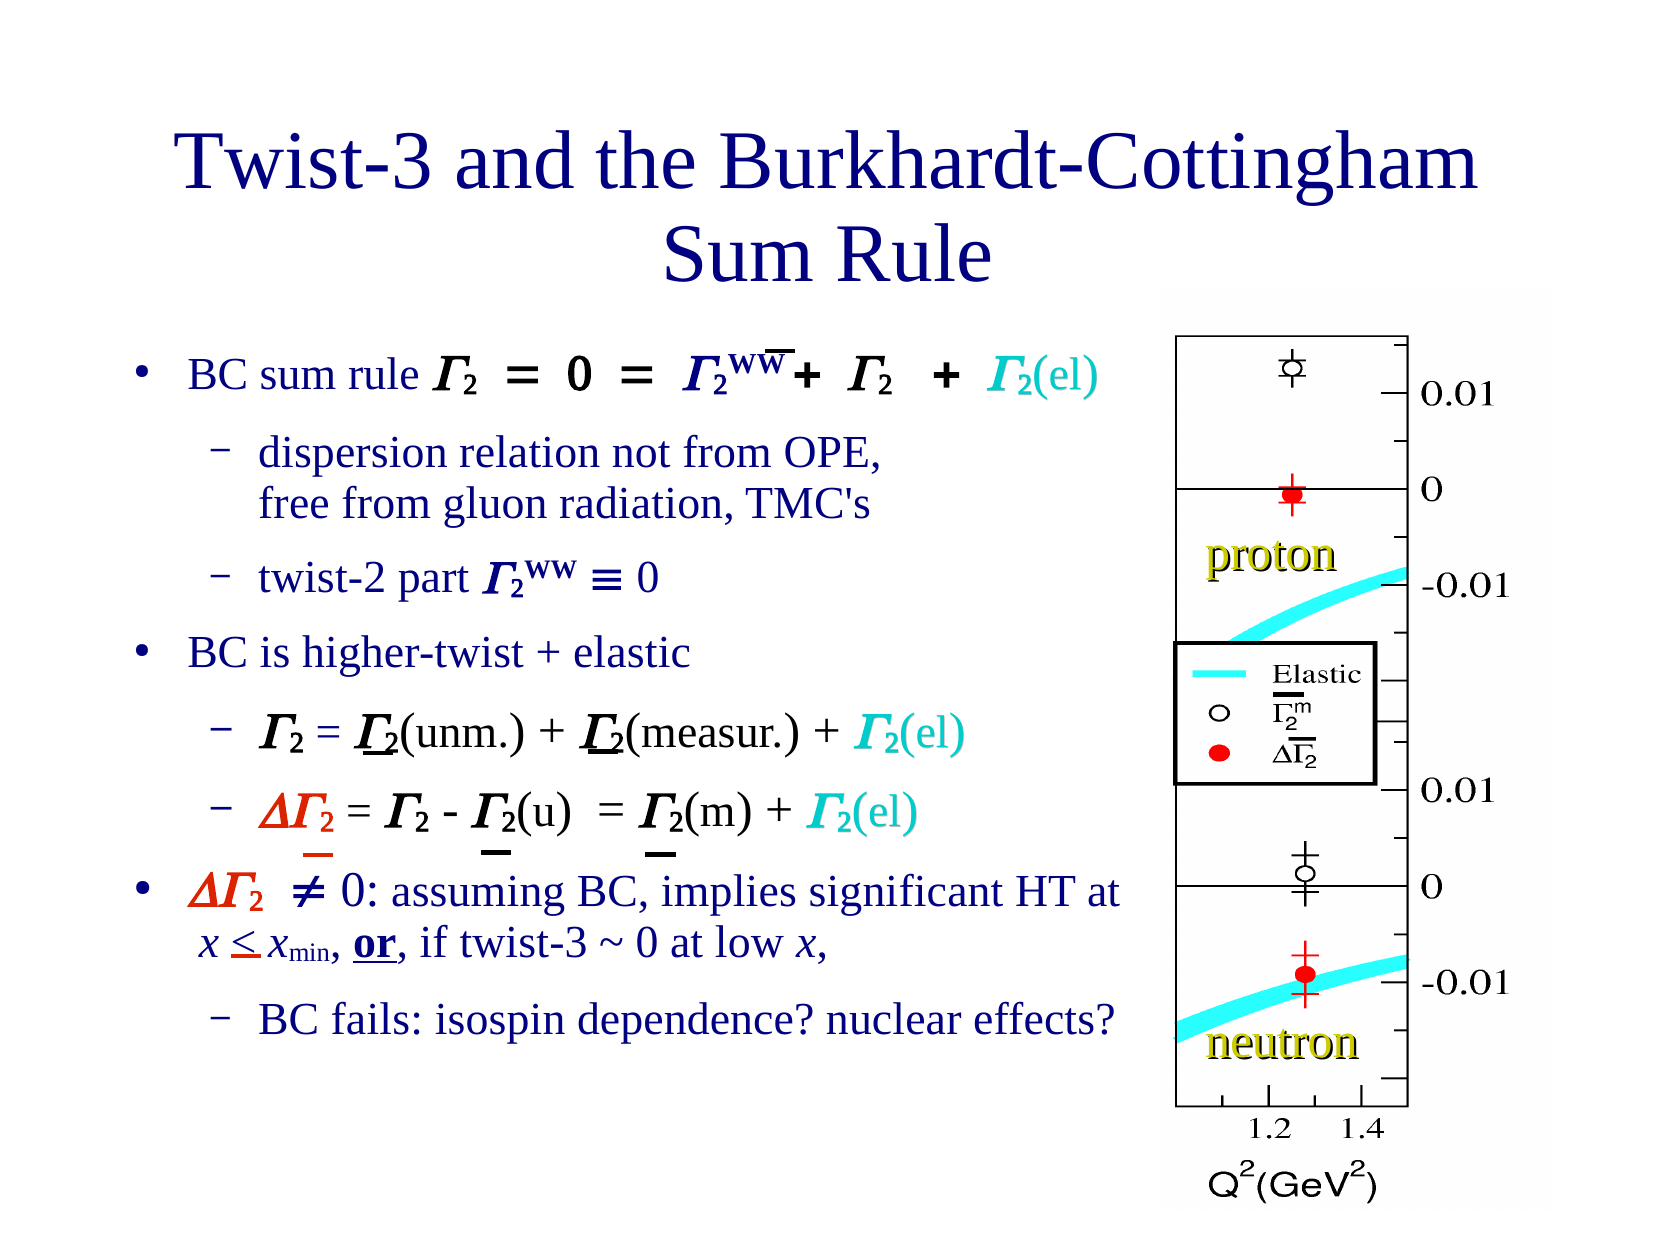

# Twist-3 and the Burkhardt-Cottingham Sum Rule
proton
neutron
BC sum rule 2 = 0 = 2WW + 2 + 2(el)
dispersion relation not from OPE, free from gluon radiation, TMC's
twist-2 part 2WW  0
BC is higher-twist + elastic
2 = 2(unm.) + 2(measur.) + 2(el)
DG2 = 2 - 2(u) = 2(m) + 2(el)
DG2  0: assuming BC, implies significant HT at x < xmin, or, if twist-3 ~ 0 at low x,
BC fails: isospin dependence? nuclear effects?